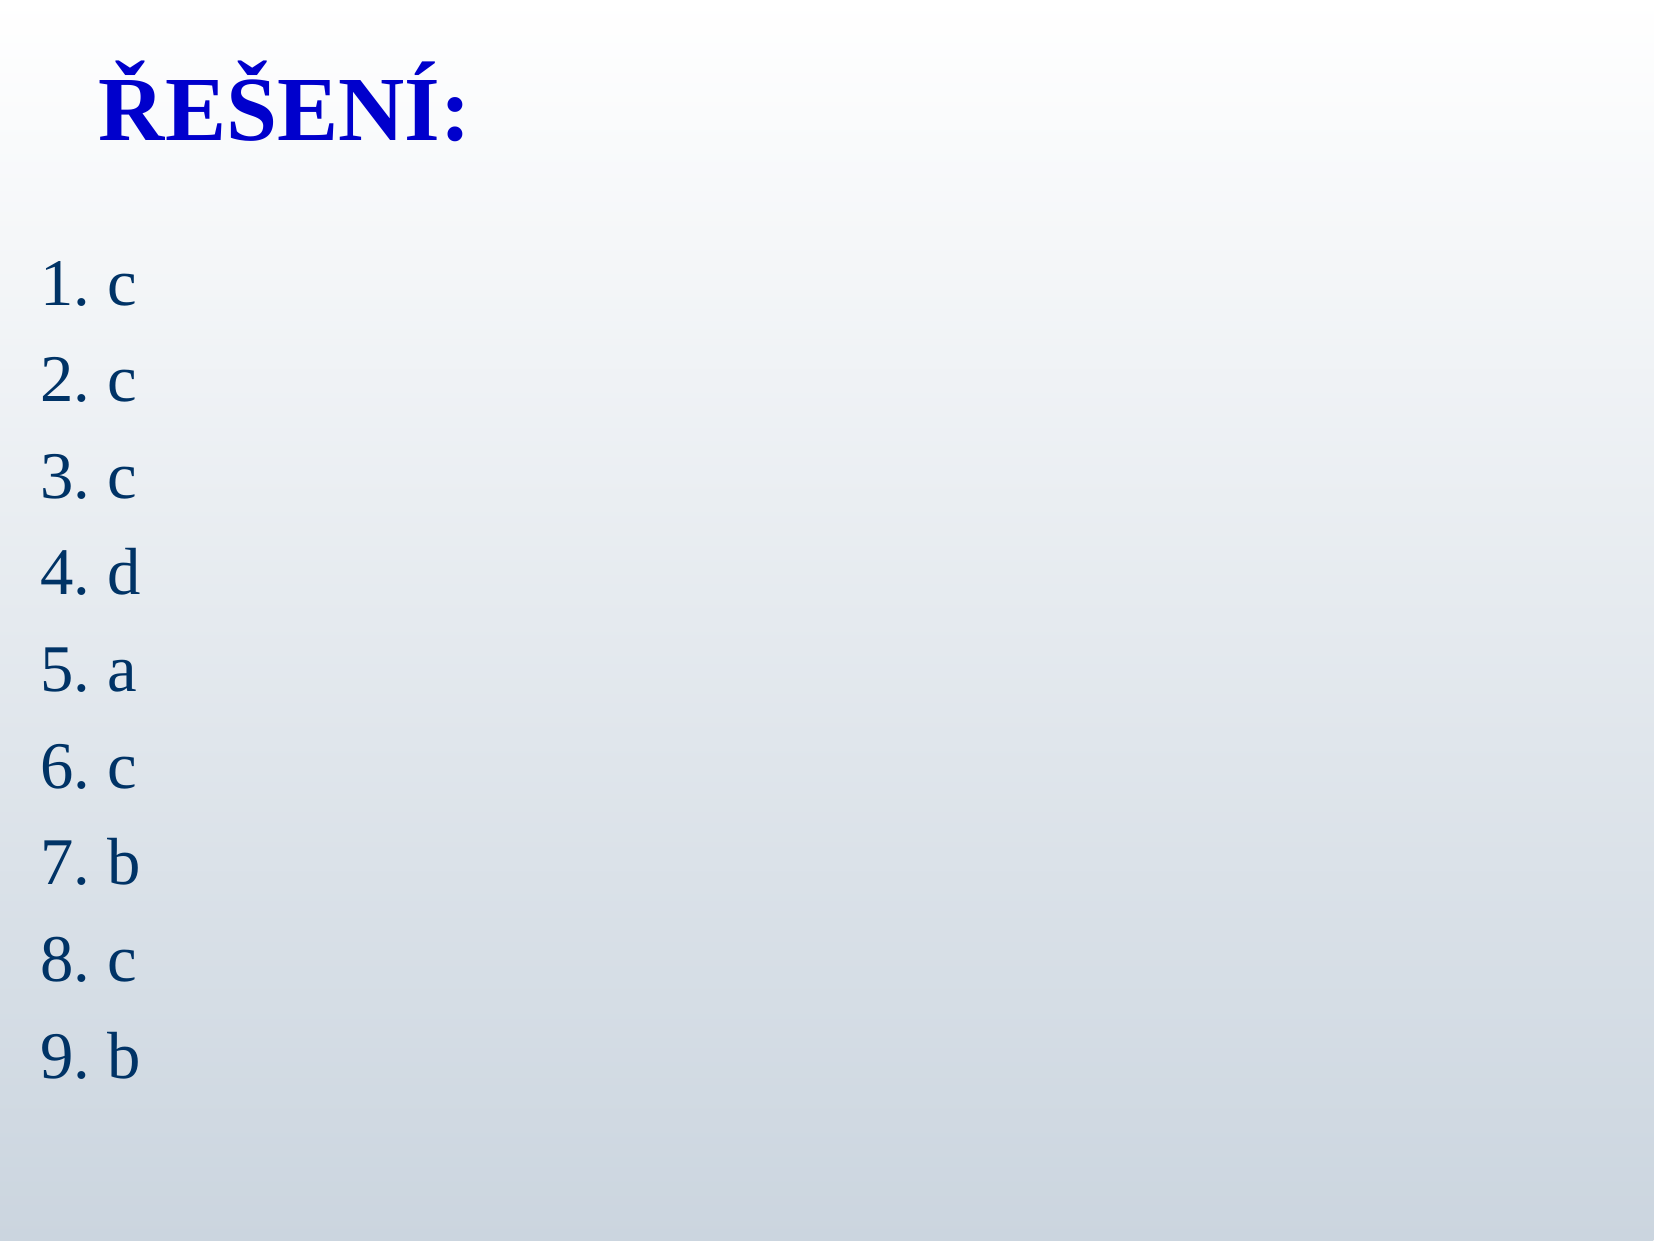

# ŘEŠENÍ:
1. c
2. c
3. c
4. d
5. a
6. c
7. b
8. c
9. b